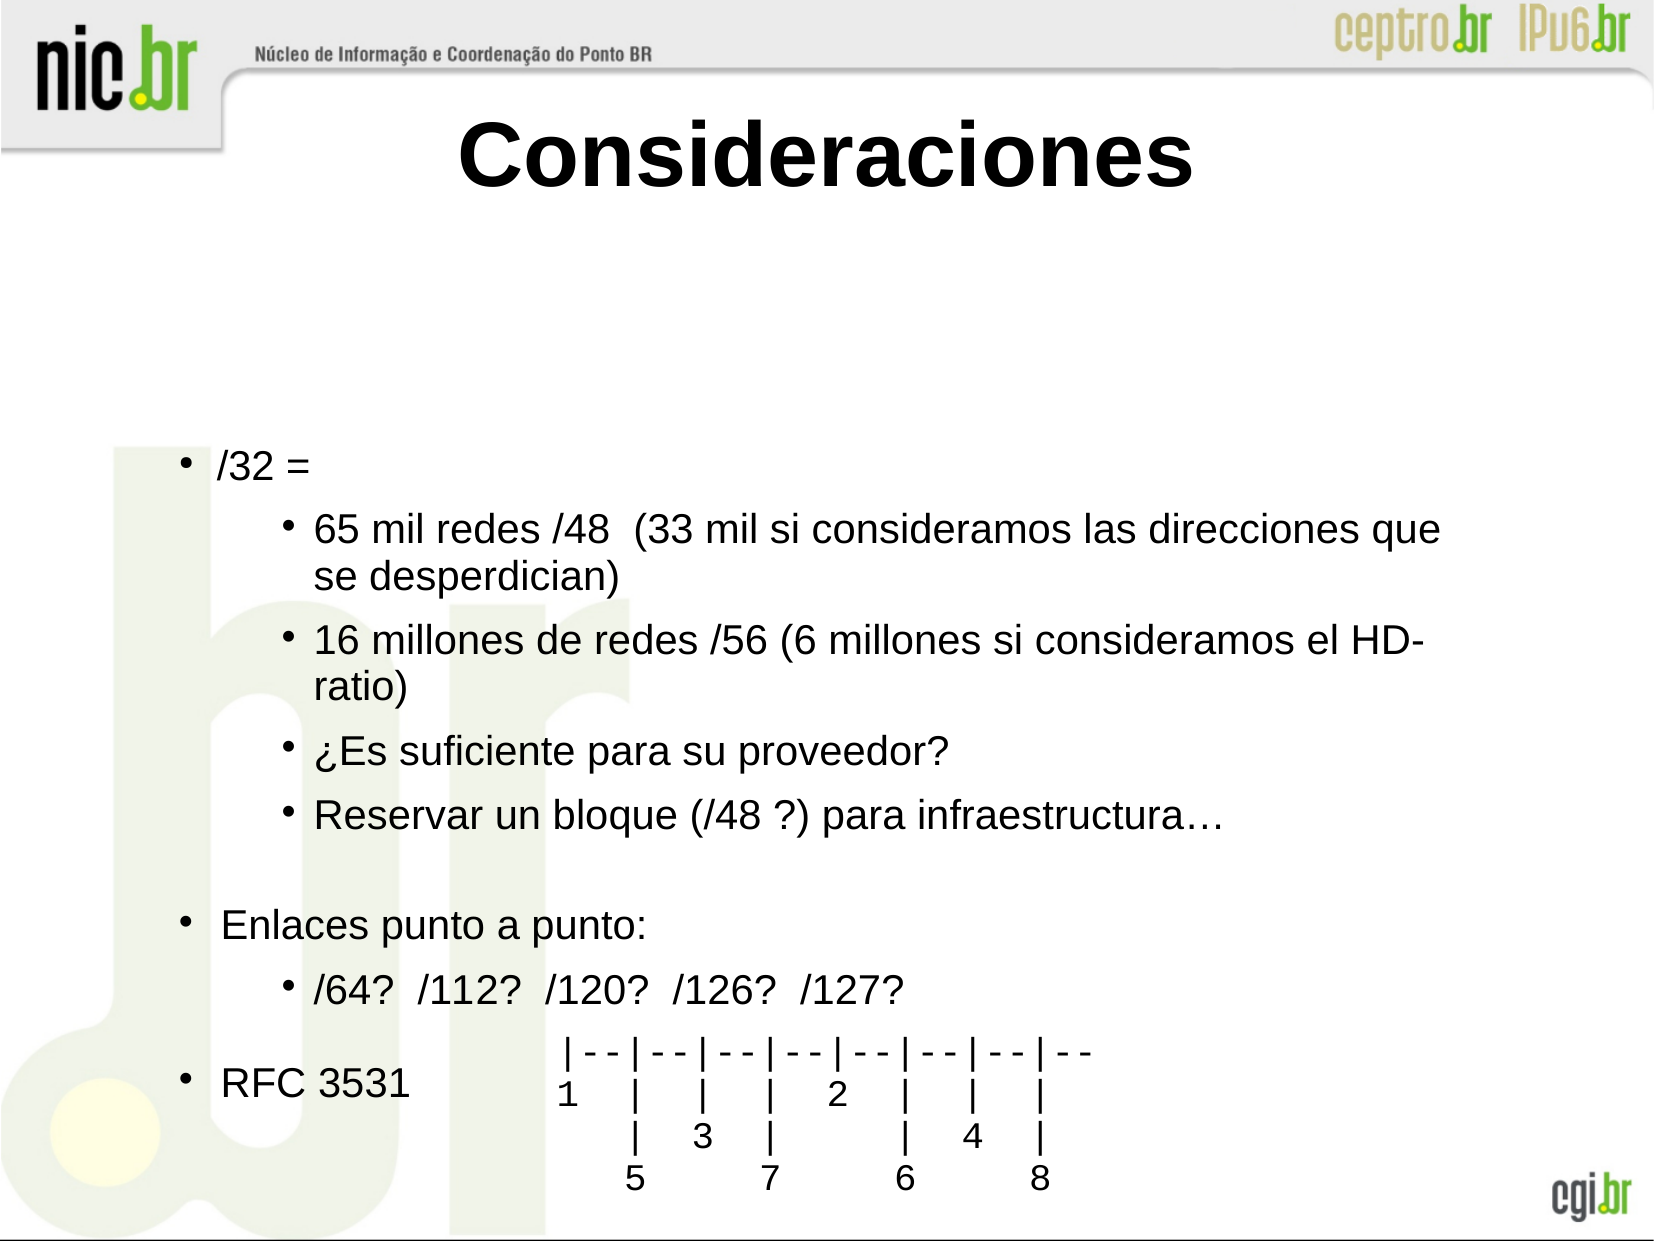

Consideraciones
 /32 =
65 mil redes /48 (33 mil si consideramos las direcciones que se desperdician)
16 millones de redes /56 (6 millones si consideramos el HD-ratio)
¿Es suficiente para su proveedor?
Reservar un bloque (/48 ?) para infraestructura…
 Enlaces punto a punto:
/64? /112? /120? /126? /127?
 RFC 3531
|--|--|--|--|--|--|--|--
1 | | | 2 | | |
 | 3 | | 4 |
 5 7 6 8